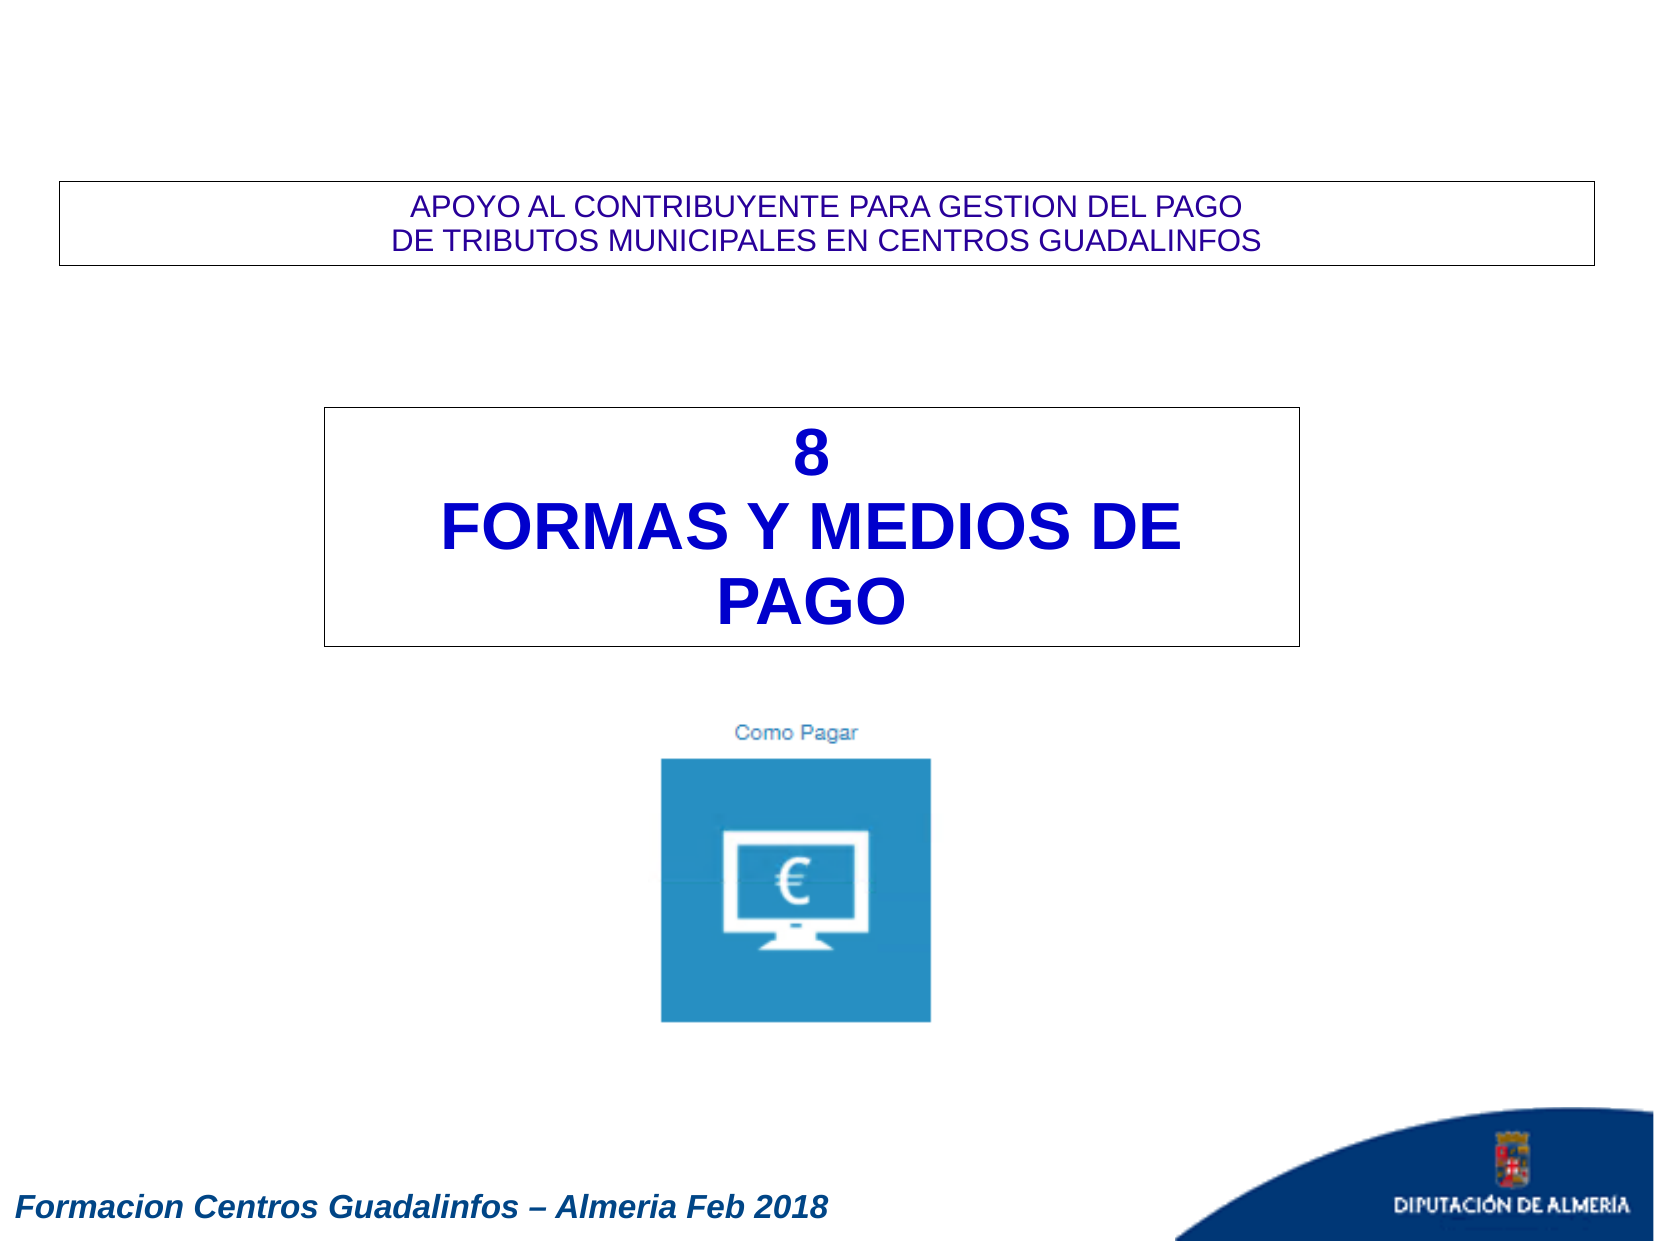

APOYO AL CONTRIBUYENTE PARA GESTION DEL PAGO
DE TRIBUTOS MUNICIPALES EN CENTROS GUADALINFOS
8
FORMAS Y MEDIOS DE PAGO
Formacion Centros Guadalinfos – Almeria Feb 2018